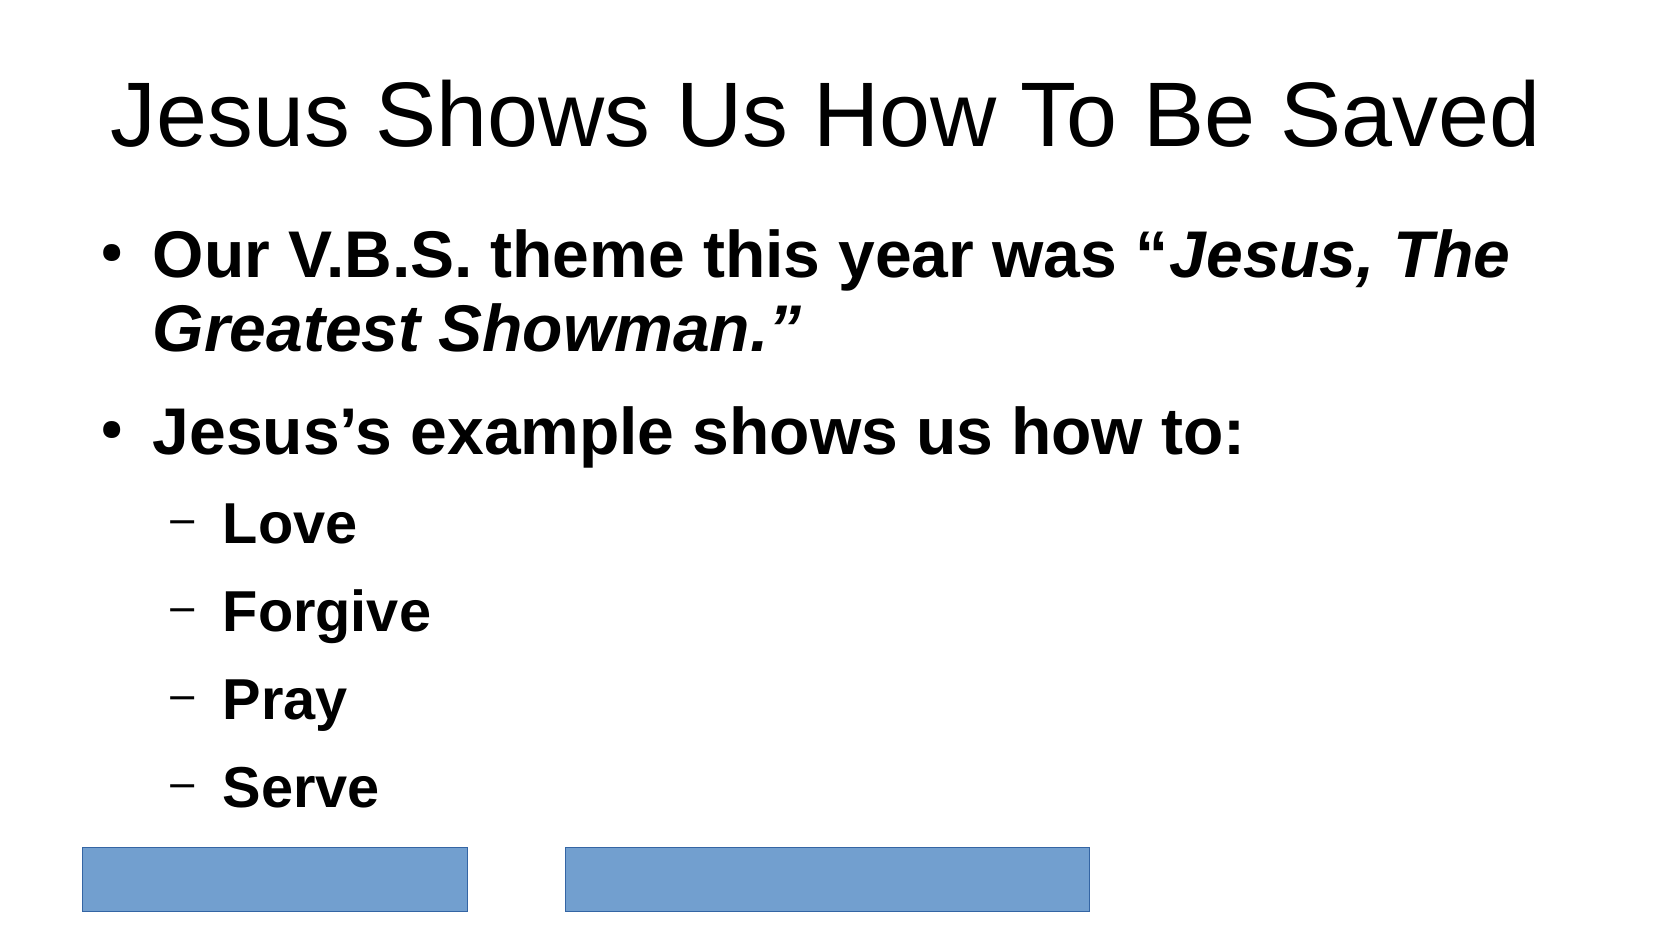

# Jesus Shows Us How To Be Saved
Our V.B.S. theme this year was “Jesus, The Greatest Showman.”
Jesus’s example shows us how to:
Love
Forgive
Pray
Serve